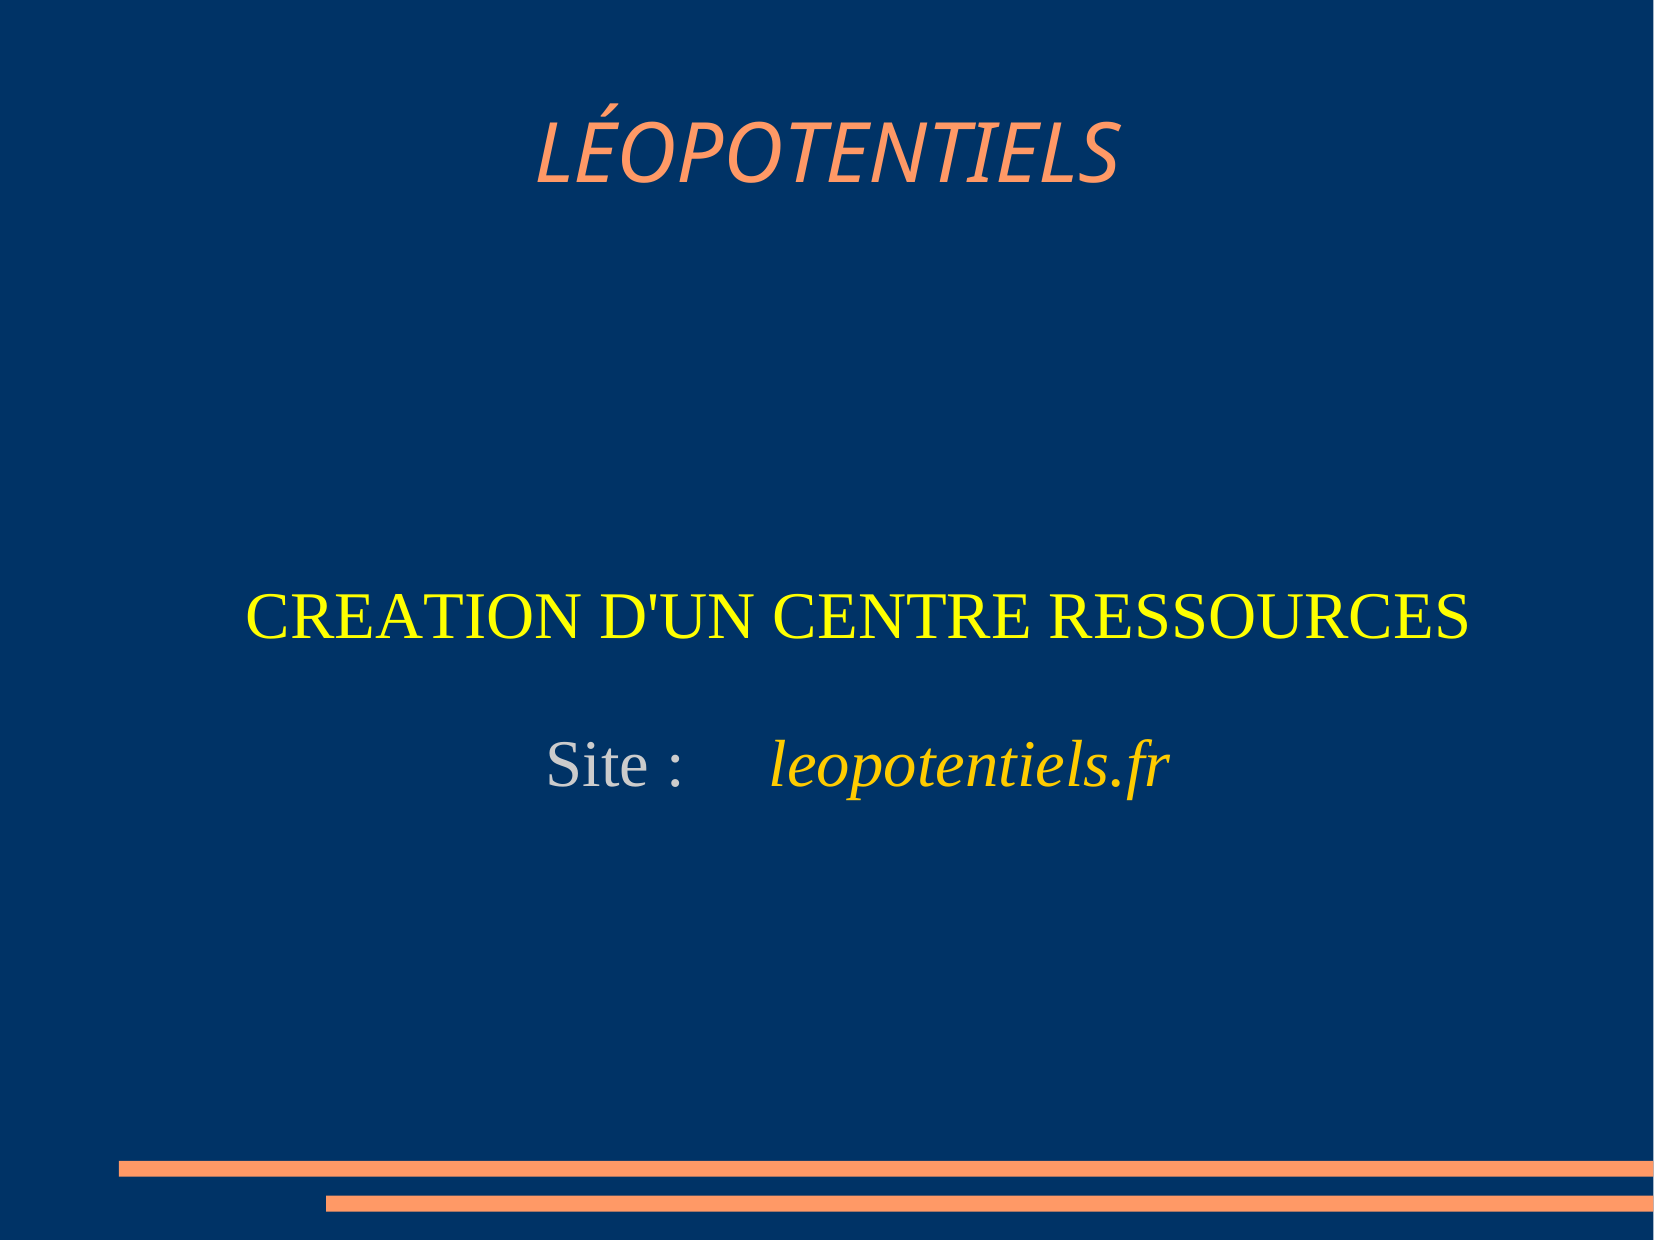

# LÉOPOTENTIELS
CREATION D'UN CENTRE RESSOURCES
Site : leopotentiels.fr